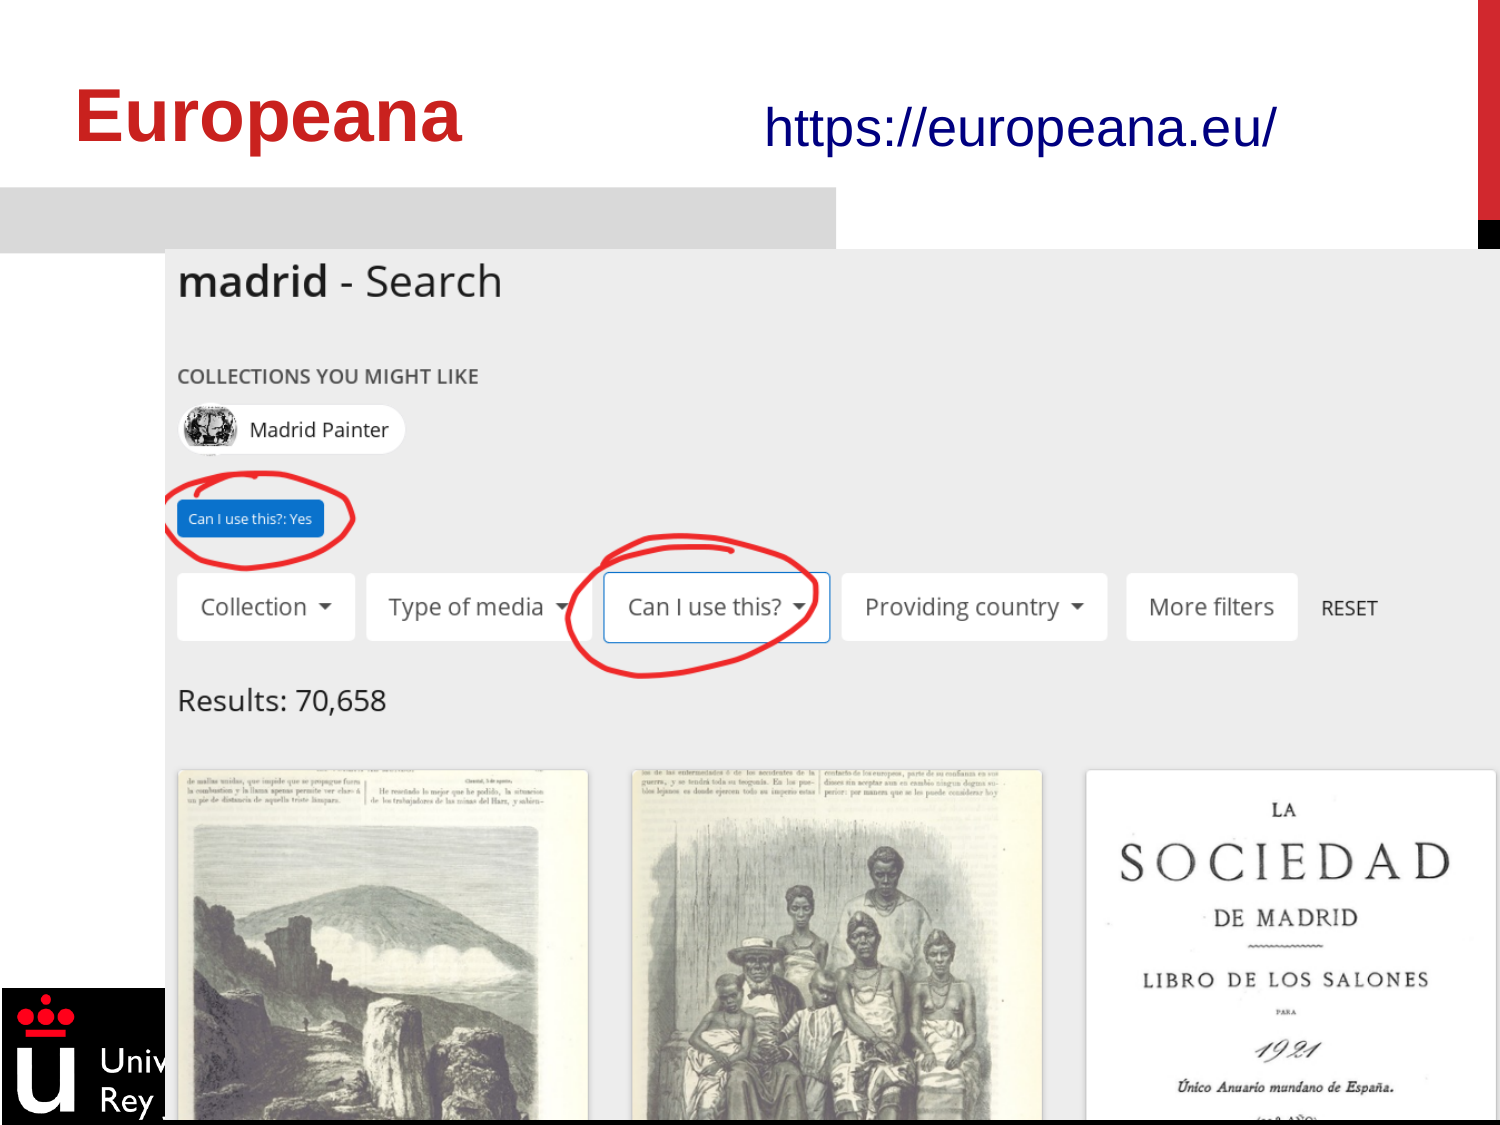

#
Europeana
https://europeana.eu/
Oficina de Conocimiento y Cultura Libres
https://urjc.es/ofilibre